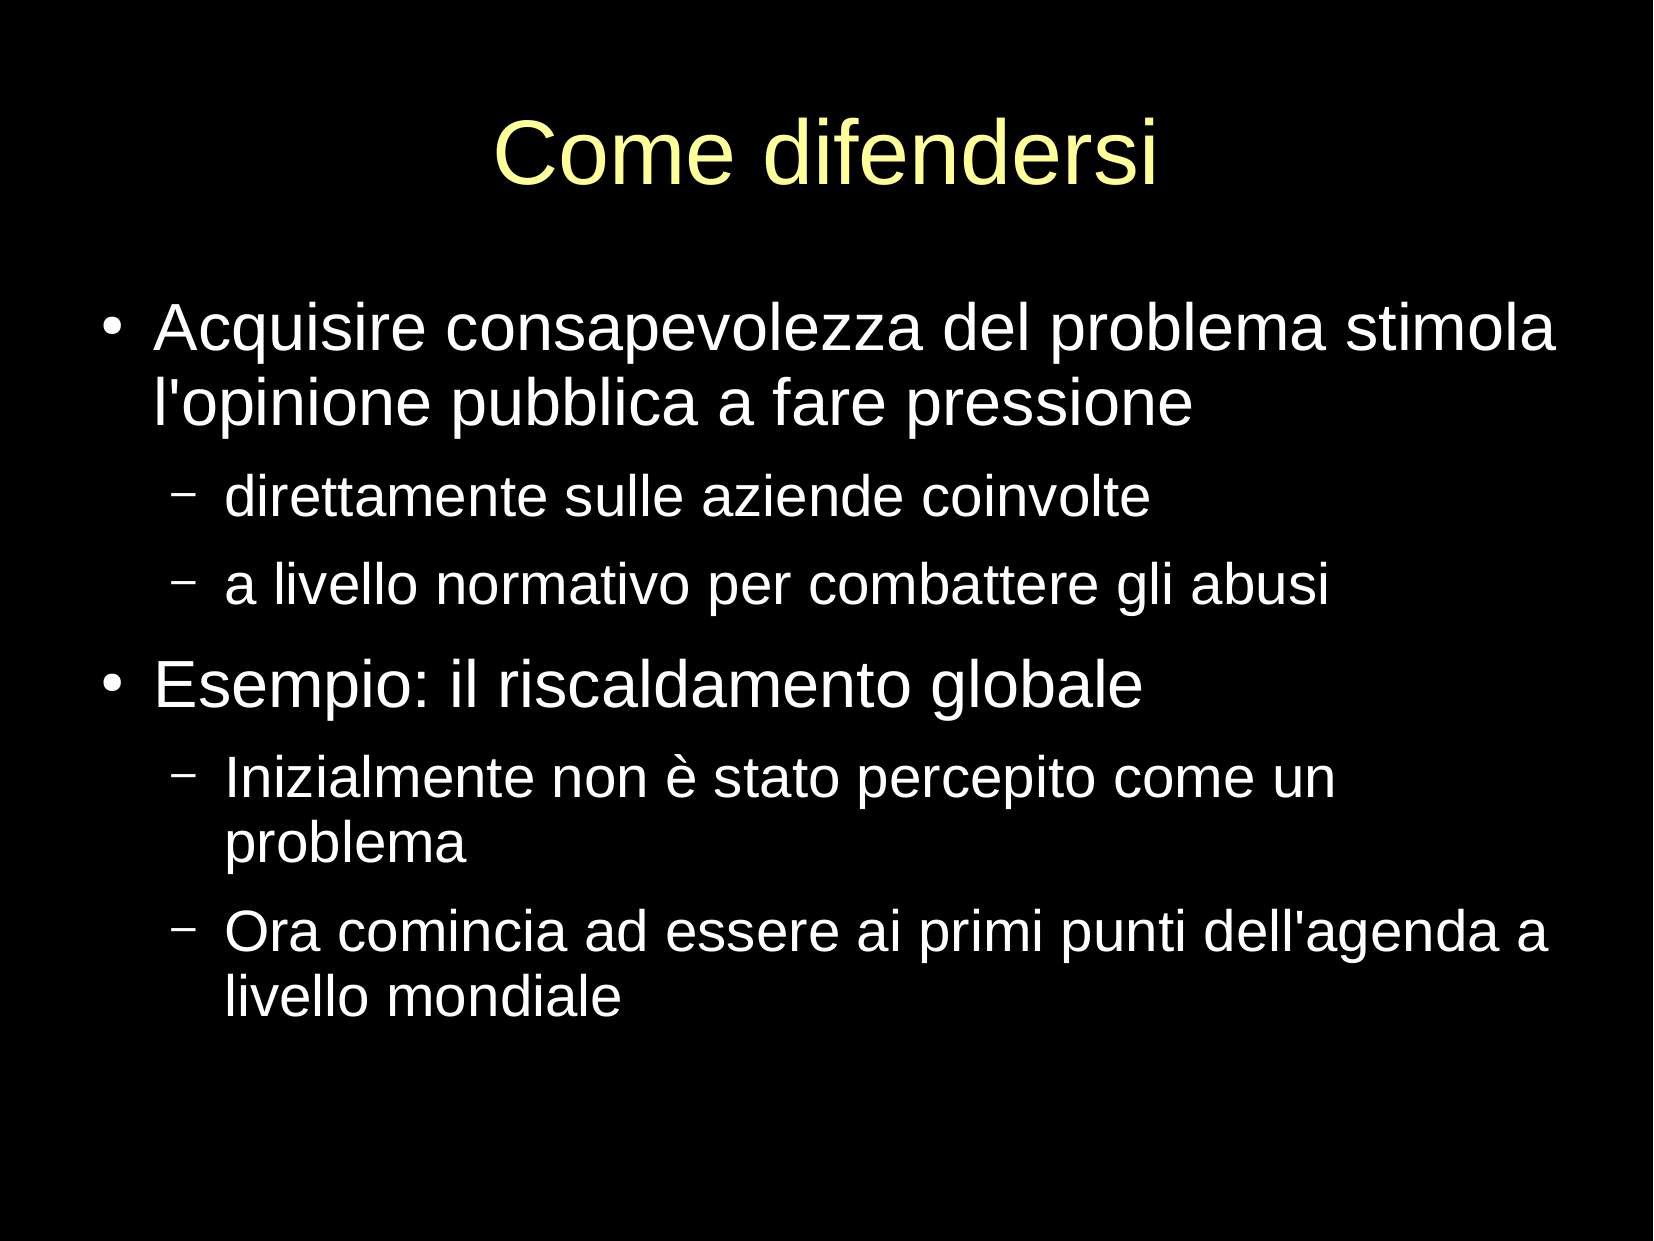

# Come difendersi
Acquisire consapevolezza del problema stimola l'opinione pubblica a fare pressione
direttamente sulle aziende coinvolte
a livello normativo per combattere gli abusi
Esempio: il riscaldamento globale
Inizialmente non è stato percepito come un problema
Ora comincia ad essere ai primi punti dell'agenda a livello mondiale